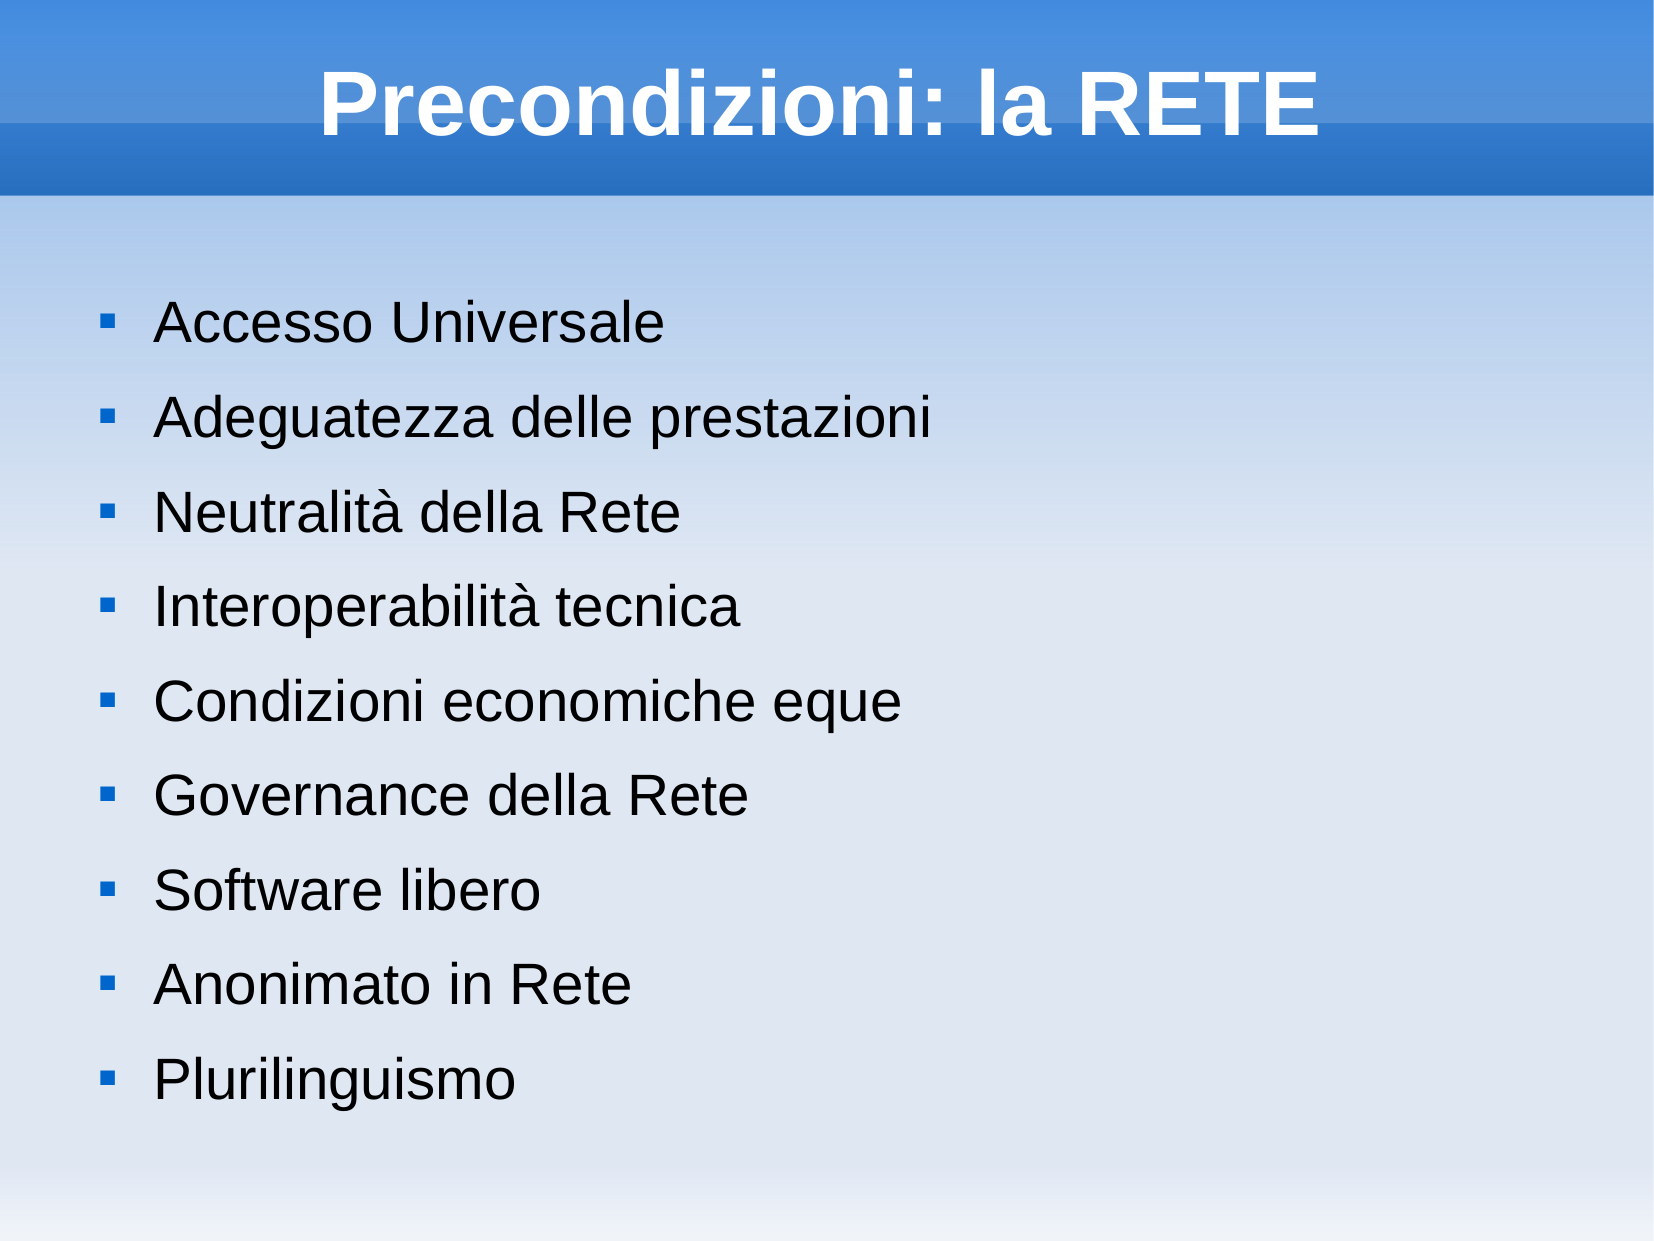

# Precondizioni: la RETE
Accesso Universale
Adeguatezza delle prestazioni
Neutralità della Rete
Interoperabilità tecnica
Condizioni economiche eque
Governance della Rete
Software libero
Anonimato in Rete
Plurilinguismo